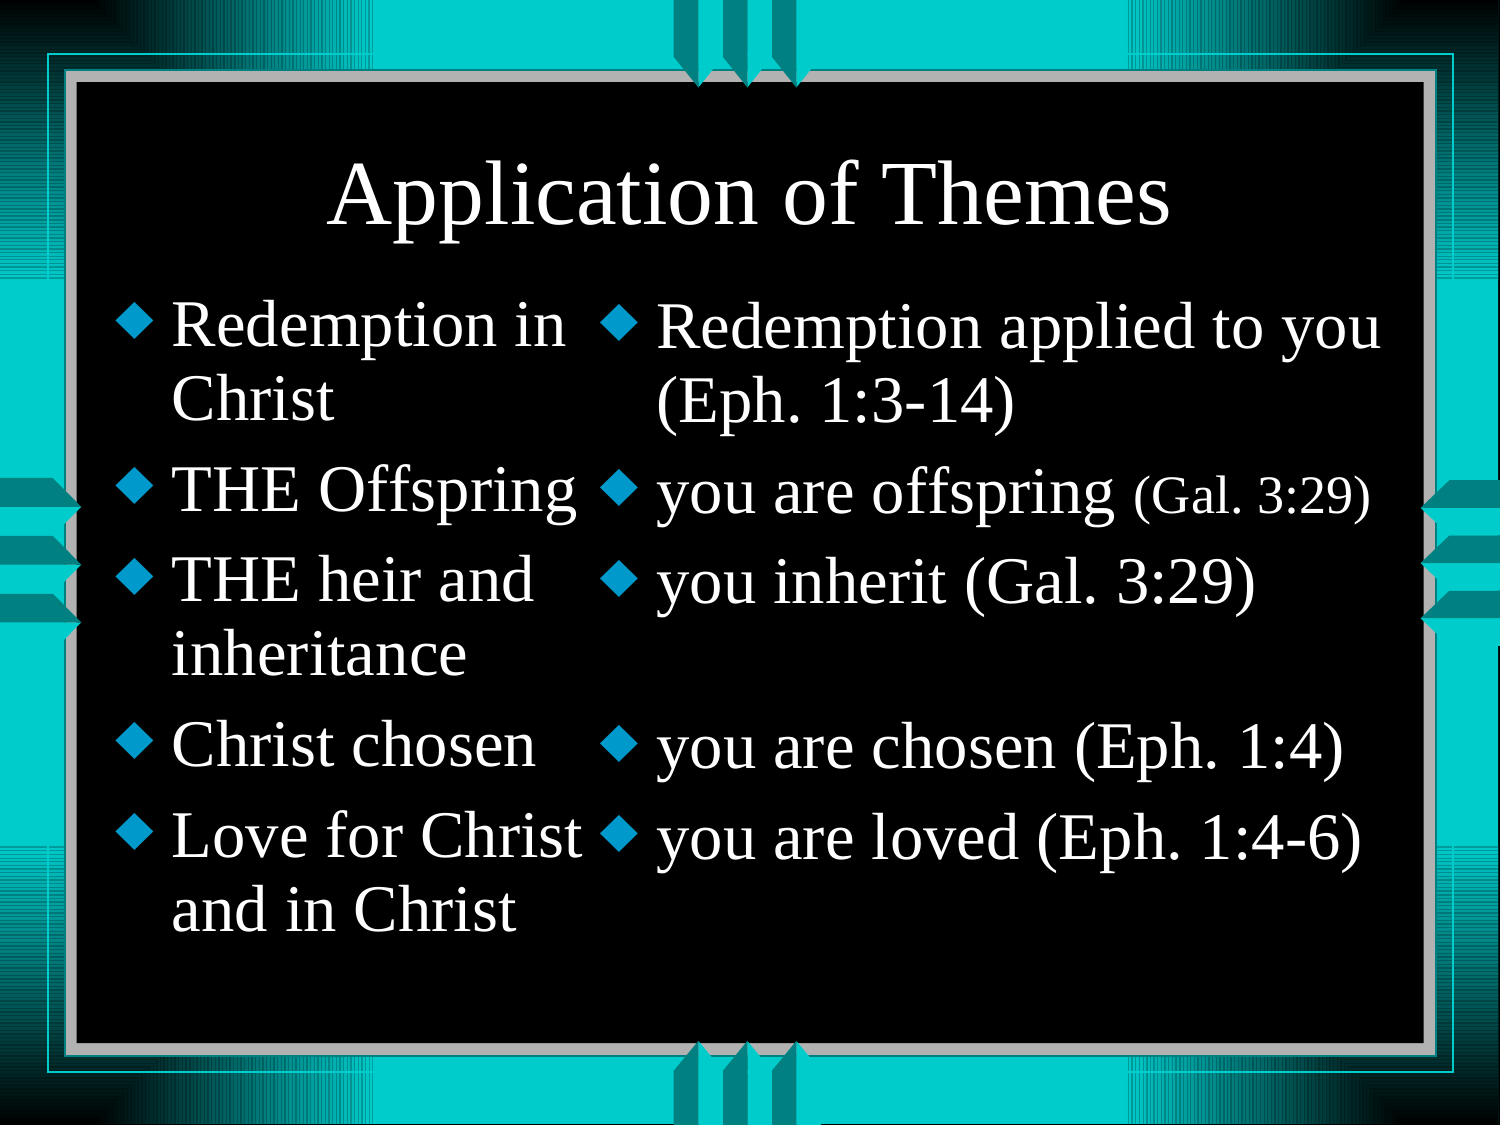

# Application of Themes
Redemption in Christ
THE Offspring
THE heir and inheritance
Christ chosen
Love for Christ and in Christ
Redemption applied to you (Eph. 1:3-14)
you are offspring (Gal. 3:29)
you inherit (Gal. 3:29)
you are chosen (Eph. 1:4)
you are loved (Eph. 1:4-6)